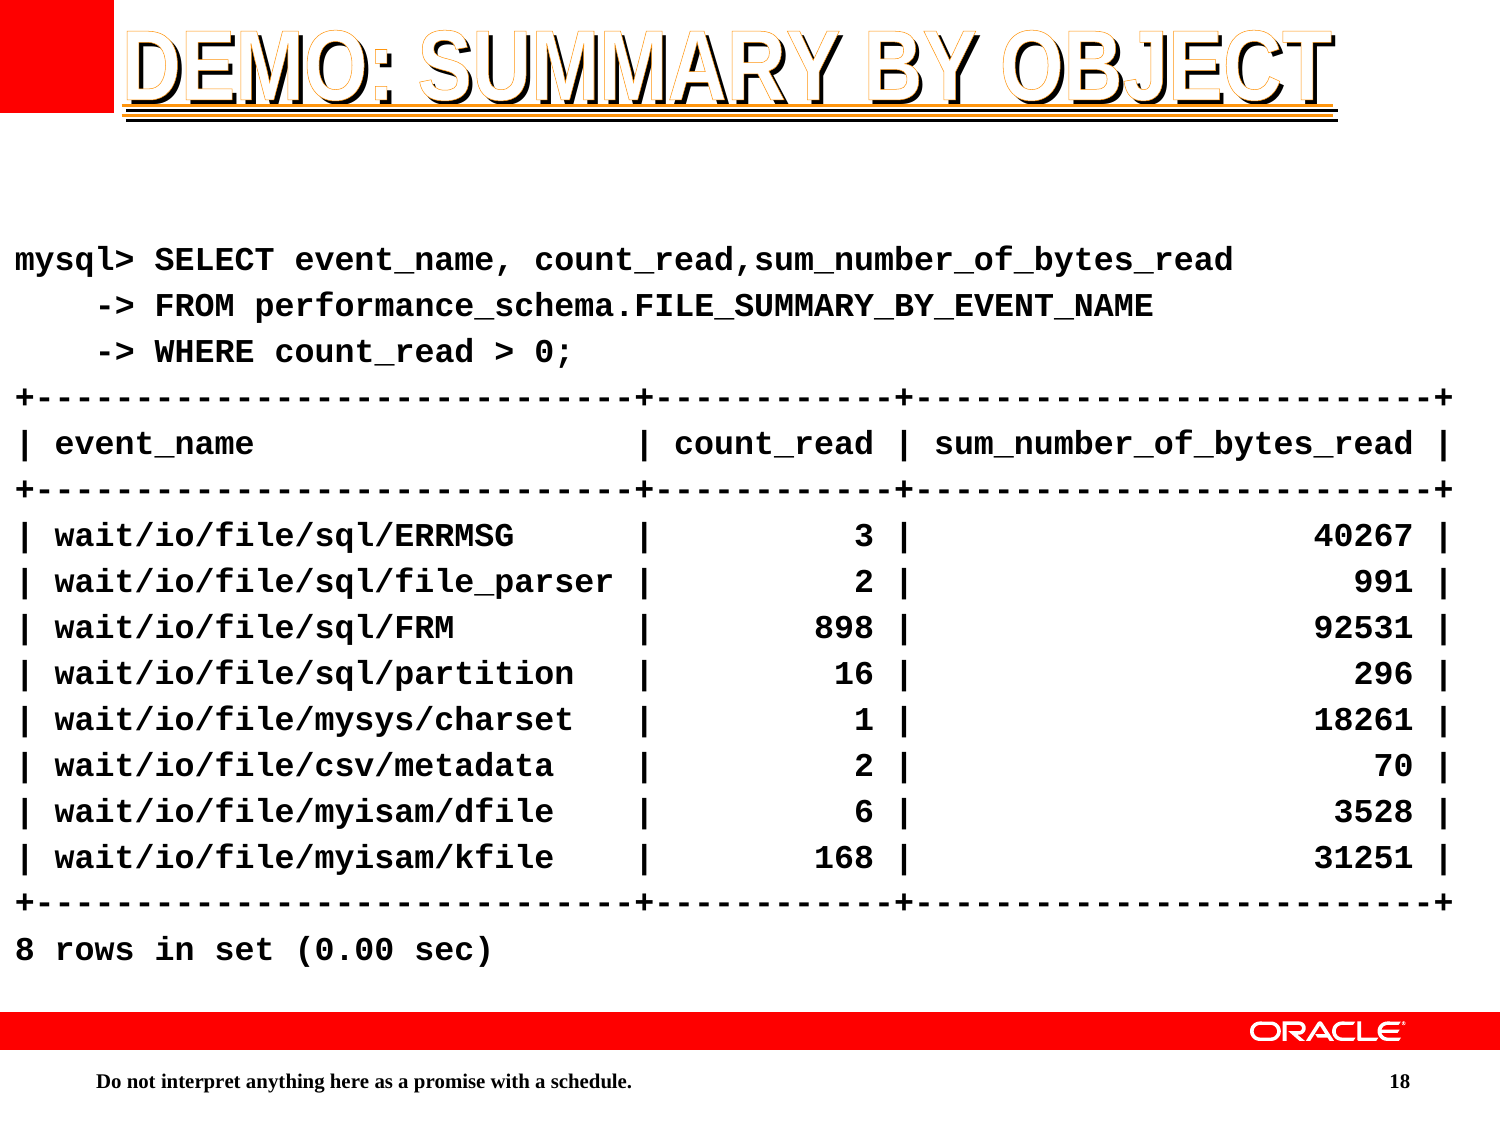

DEMO: SUMMARY BY OBJECT
mysql> SELECT event_name, count_read,sum_number_of_bytes_read
 -> FROM performance_schema.FILE_SUMMARY_BY_EVENT_NAME
 -> WHERE count_read > 0;
+------------------------------+------------+--------------------------+
| event_name | count_read | sum_number_of_bytes_read |
+------------------------------+------------+--------------------------+
| wait/io/file/sql/ERRMSG | 3 | 40267 |
| wait/io/file/sql/file_parser | 2 | 991 |
| wait/io/file/sql/FRM | 898 | 92531 |
| wait/io/file/sql/partition | 16 | 296 |
| wait/io/file/mysys/charset | 1 | 18261 |
| wait/io/file/csv/metadata | 2 | 70 |
| wait/io/file/myisam/dfile | 6 | 3528 |
| wait/io/file/myisam/kfile | 168 | 31251 |
+------------------------------+------------+--------------------------+
8 rows in set (0.00 sec)